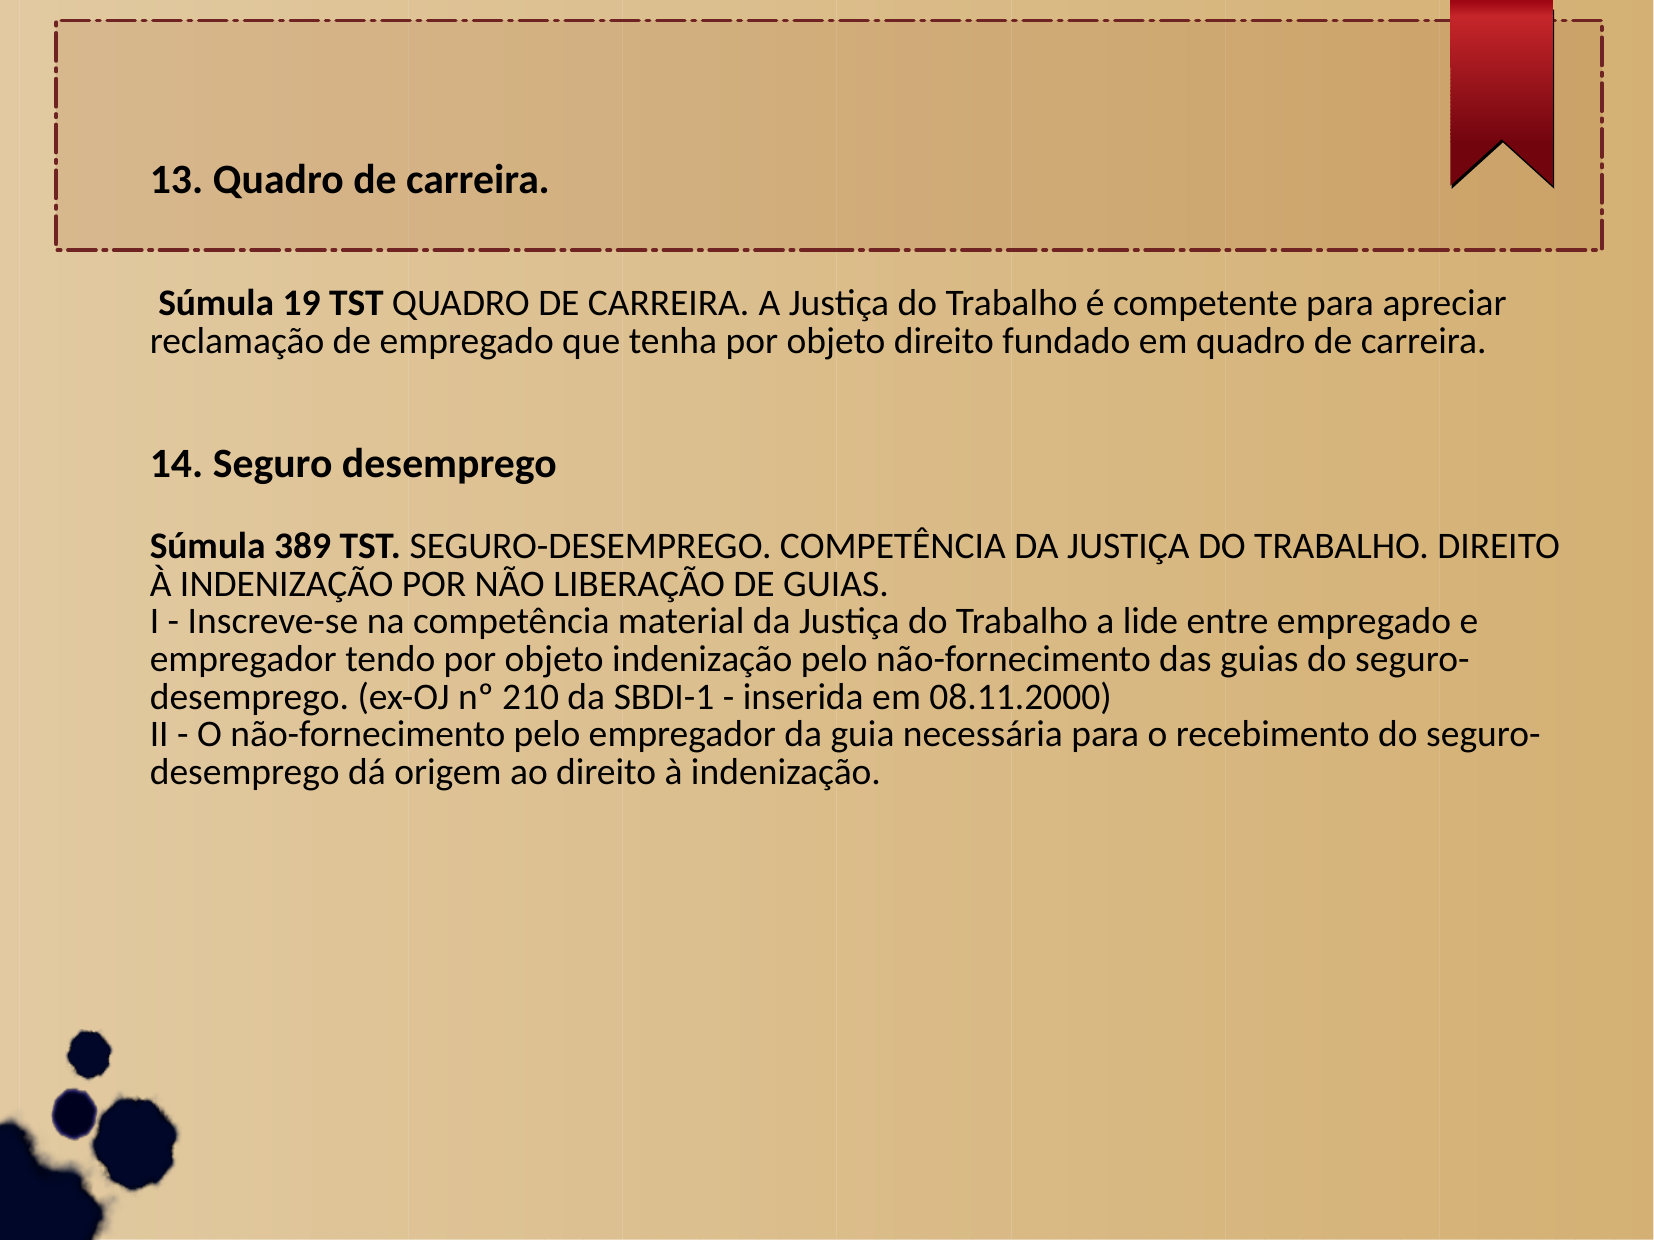

# 13. Quadro de carreira. Súmula 19 TST QUADRO DE CARREIRA. A Justiça do Trabalho é competente para apreciar reclamação de empregado que tenha por objeto direito fundado em quadro de carreira. 14. Seguro desemprego Súmula 389 TST. SEGURO-DESEMPREGO. COMPETÊNCIA DA JUSTIÇA DO TRABALHO. DIREITO À INDENIZAÇÃO POR NÃO LIBERAÇÃO DE GUIAS. I - Inscreve-se na competência material da Justiça do Trabalho a lide entre empregado e empregador tendo por objeto indenização pelo não-fornecimento das guias do seguro-desemprego. (ex-OJ nº 210 da SBDI-1 - inserida em 08.11.2000) II - O não-fornecimento pelo empregador da guia necessária para o recebimento do seguro-desemprego dá origem ao direito à indenização.